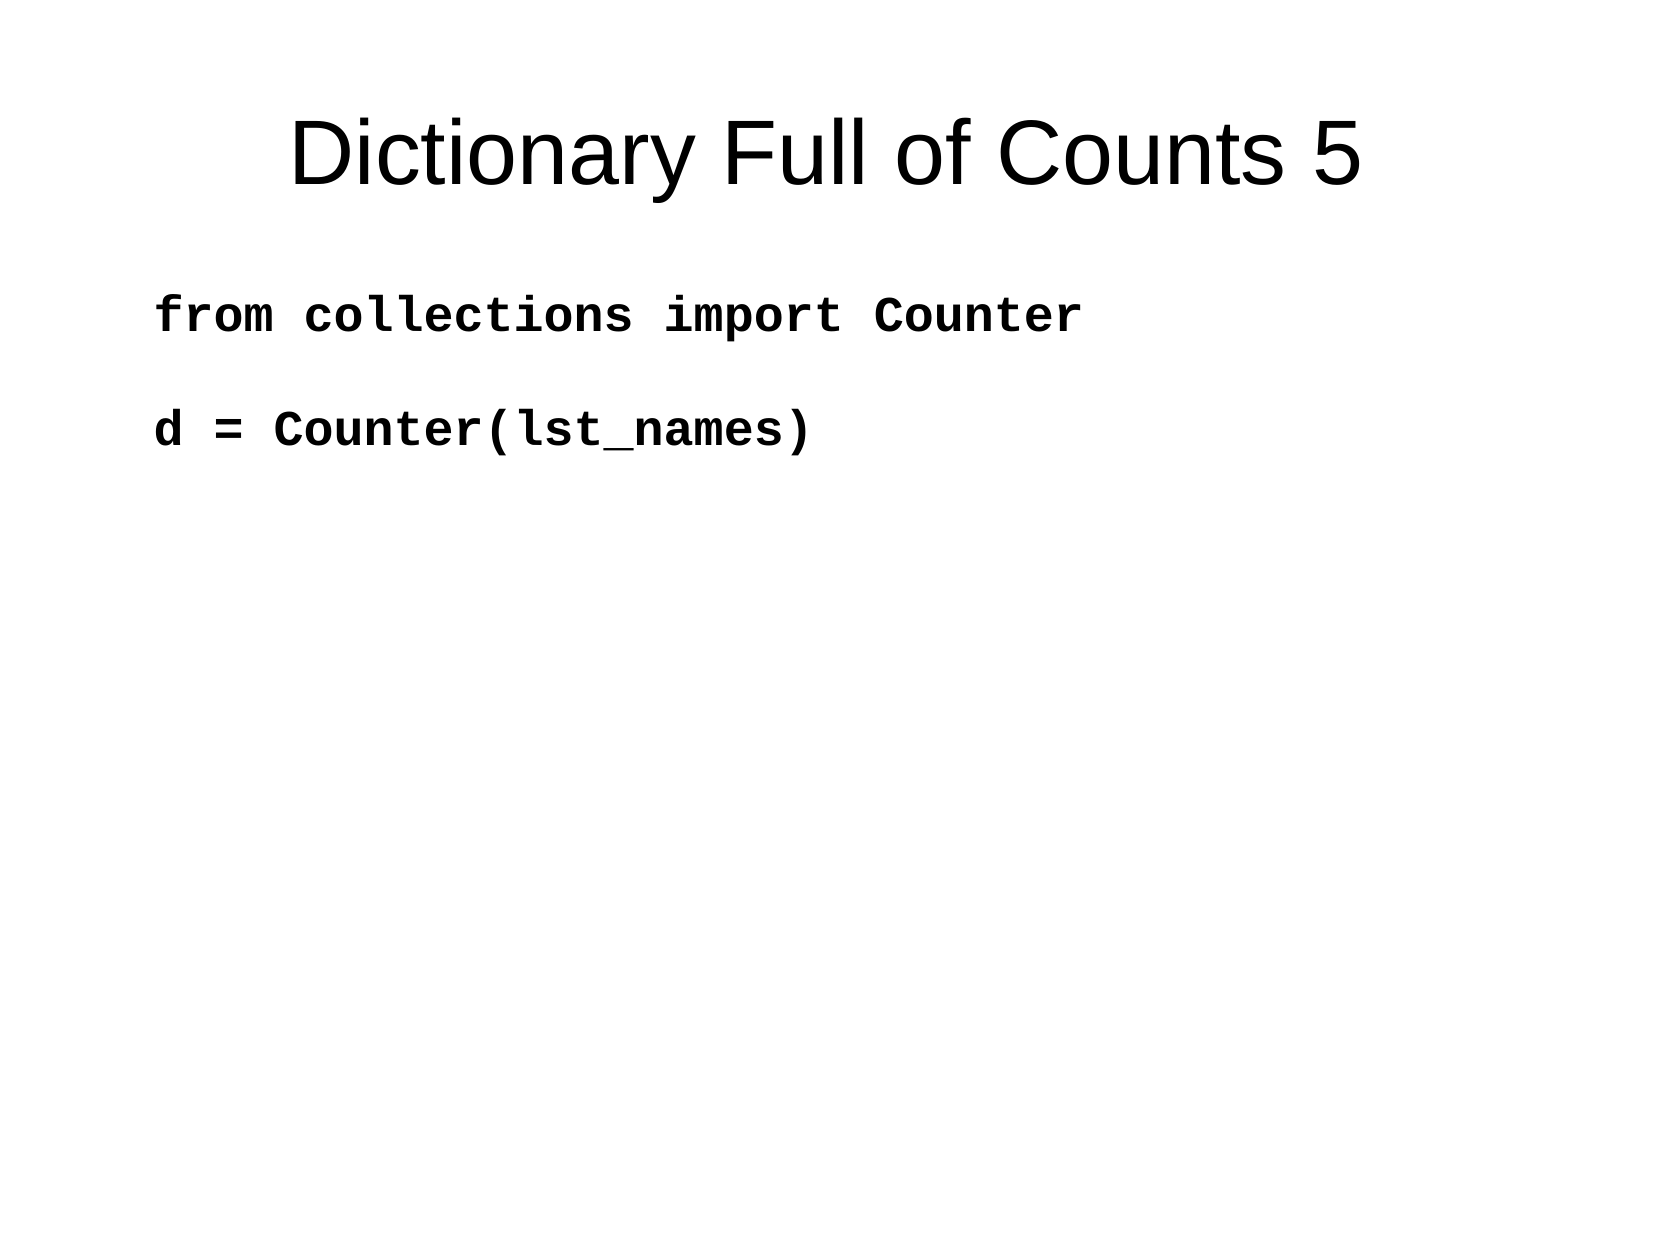

# Dictionary Full of Counts 5
from collections import Counter
d = Counter(lst_names)